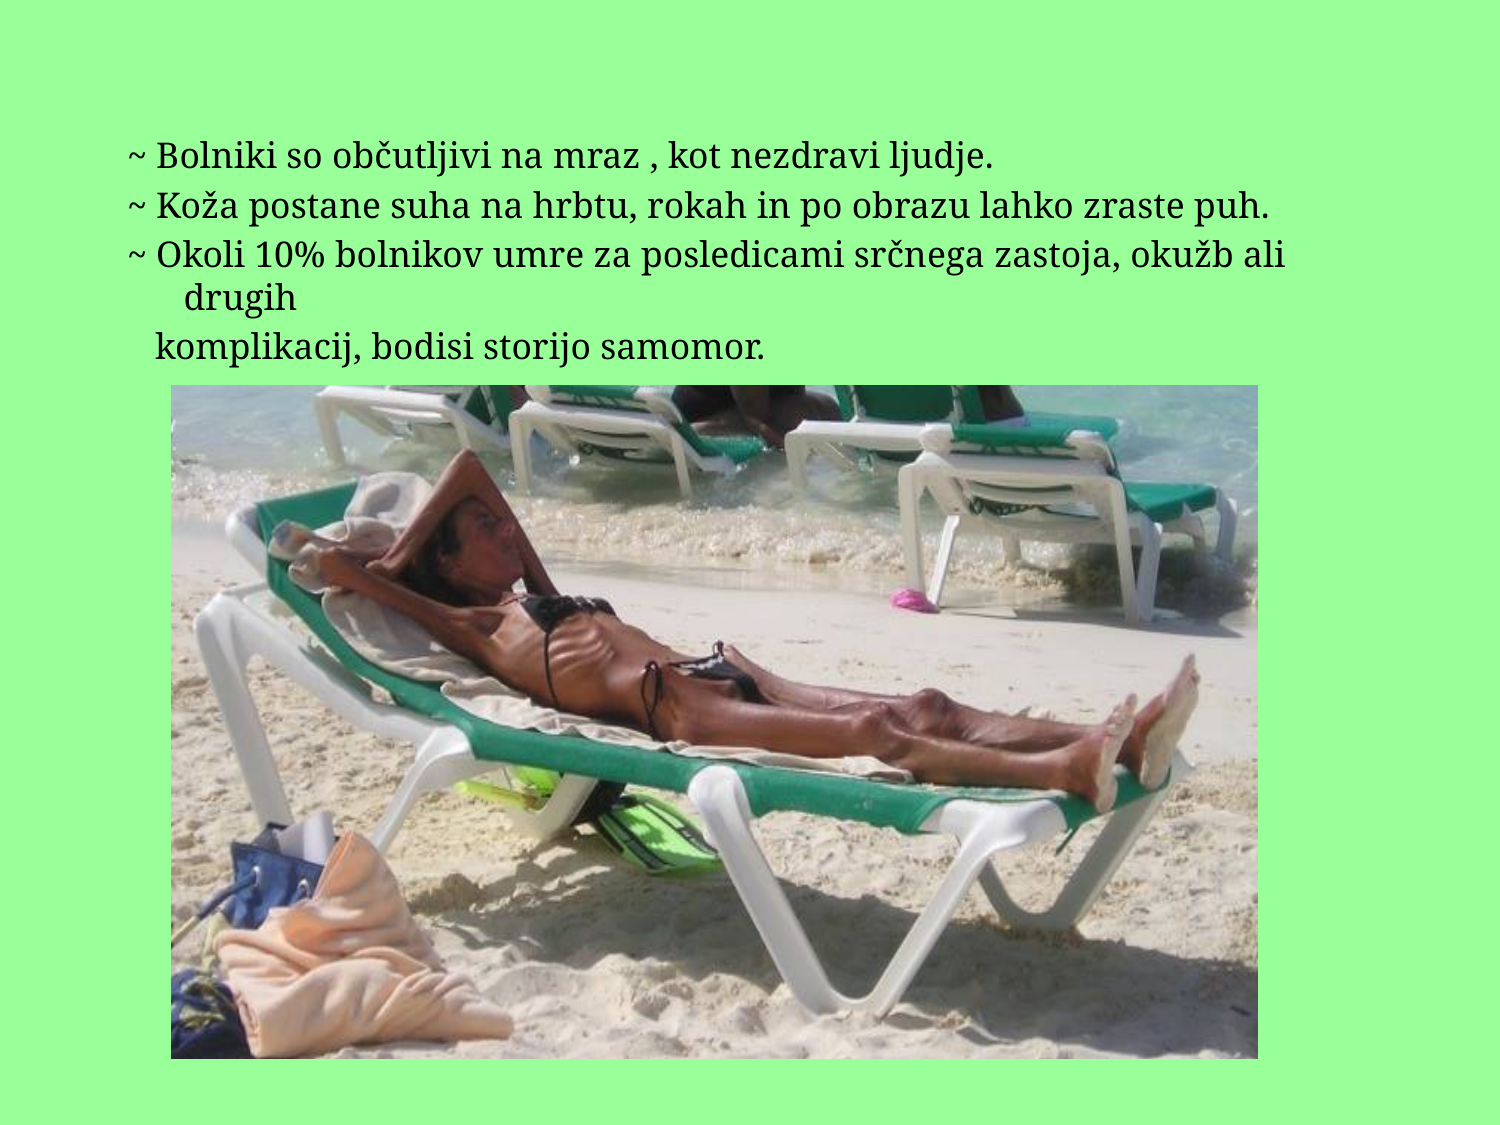

#
~ Bolniki so občutljivi na mraz , kot nezdravi ljudje.
~ Koža postane suha na hrbtu, rokah in po obrazu lahko zraste puh.
~ Okoli 10% bolnikov umre za posledicami srčnega zastoja, okužb ali drugih
 komplikacij, bodisi storijo samomor.